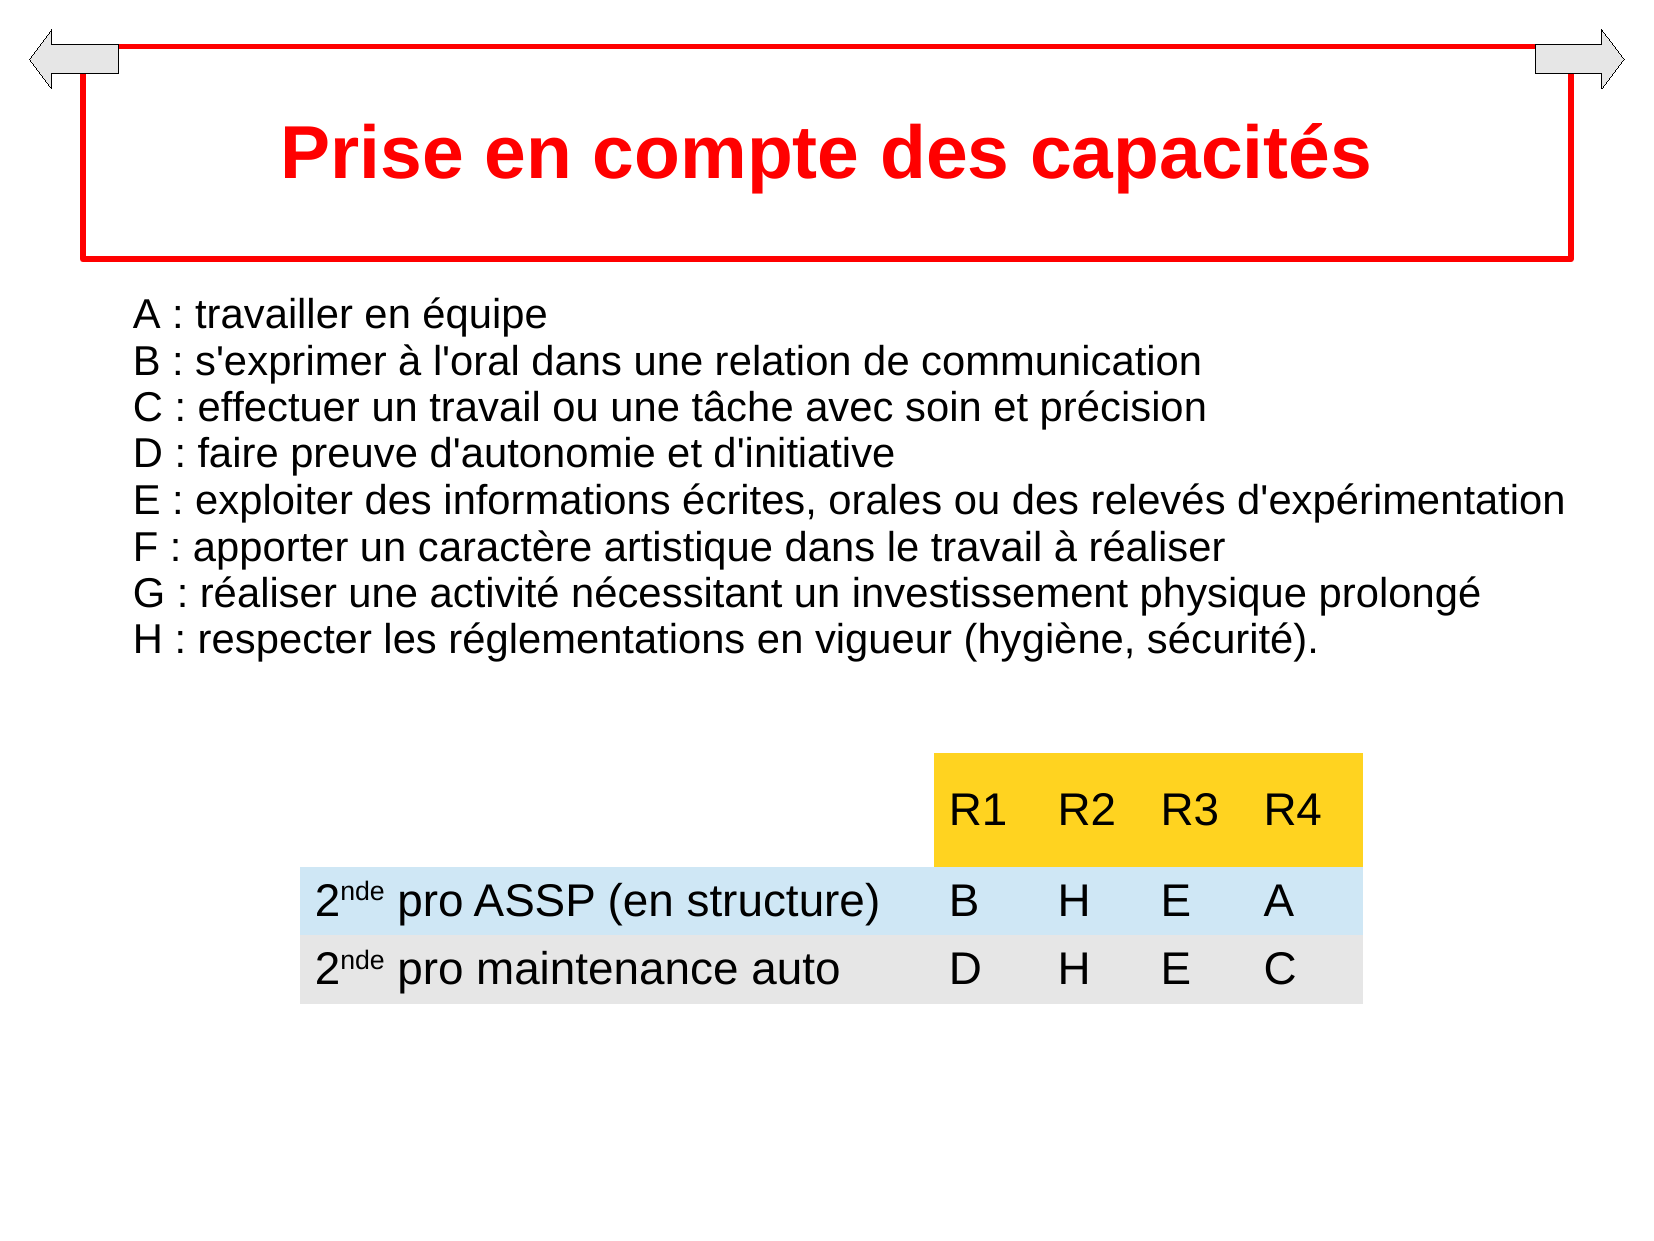

# Prise en compte des capacités
A : travailler en équipe
B : s'exprimer à l'oral dans une relation de communication
C : effectuer un travail ou une tâche avec soin et précision
D : faire preuve d'autonomie et d'initiative
E : exploiter des informations écrites, orales ou des relevés d'expérimentation
F : apporter un caractère artistique dans le travail à réaliser
G : réaliser une activité nécessitant un investissement physique prolongé
H : respecter les réglementations en vigueur (hygiène, sécurité).
| | R1 | R2 | R3 | R4 |
| --- | --- | --- | --- | --- |
| 2nde pro ASSP (en structure) | B | H | E | A |
| 2nde pro maintenance auto | D | H | E | C |